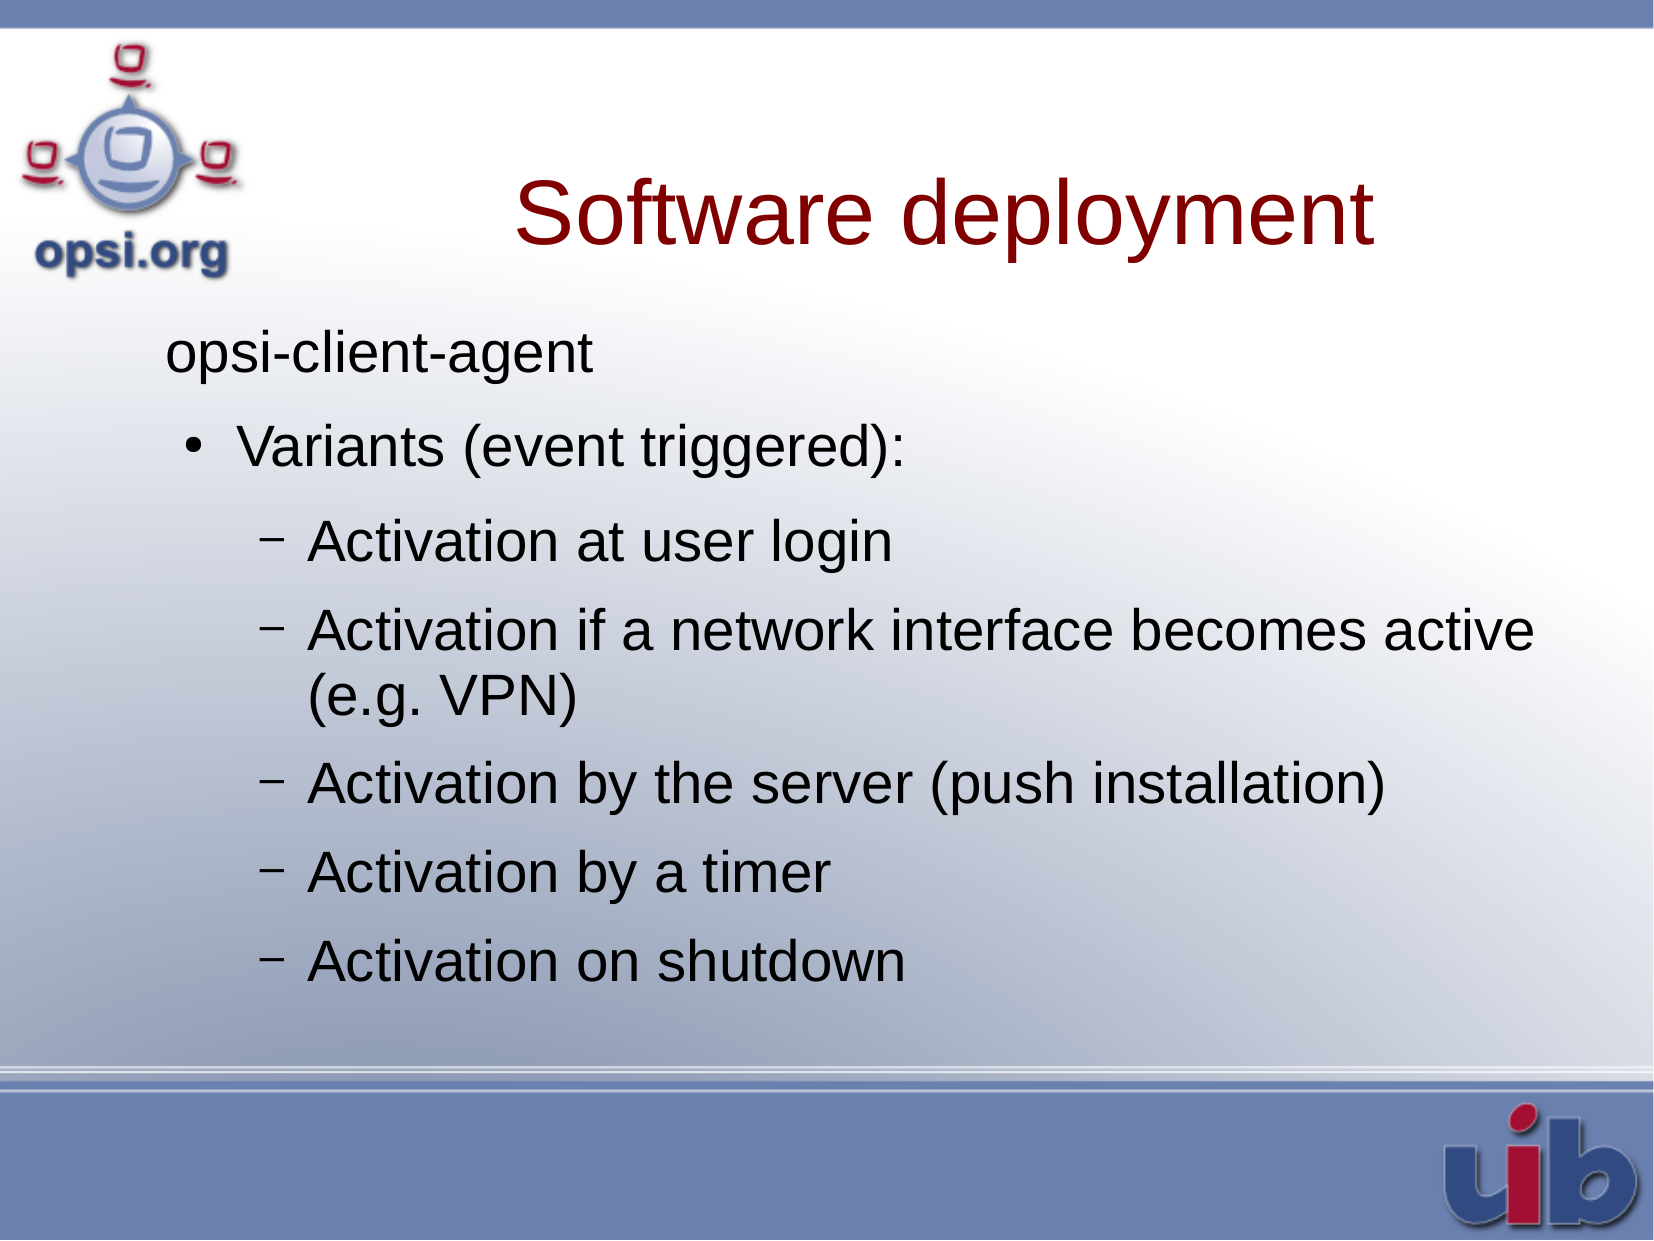

# Software deployment
opsi-client-agent
Variants (event triggered):
Activation at user login
Activation if a network interface becomes active
(e.g. VPN)
Activation by the server (push installation)
Activation by a timer
Activation on shutdown